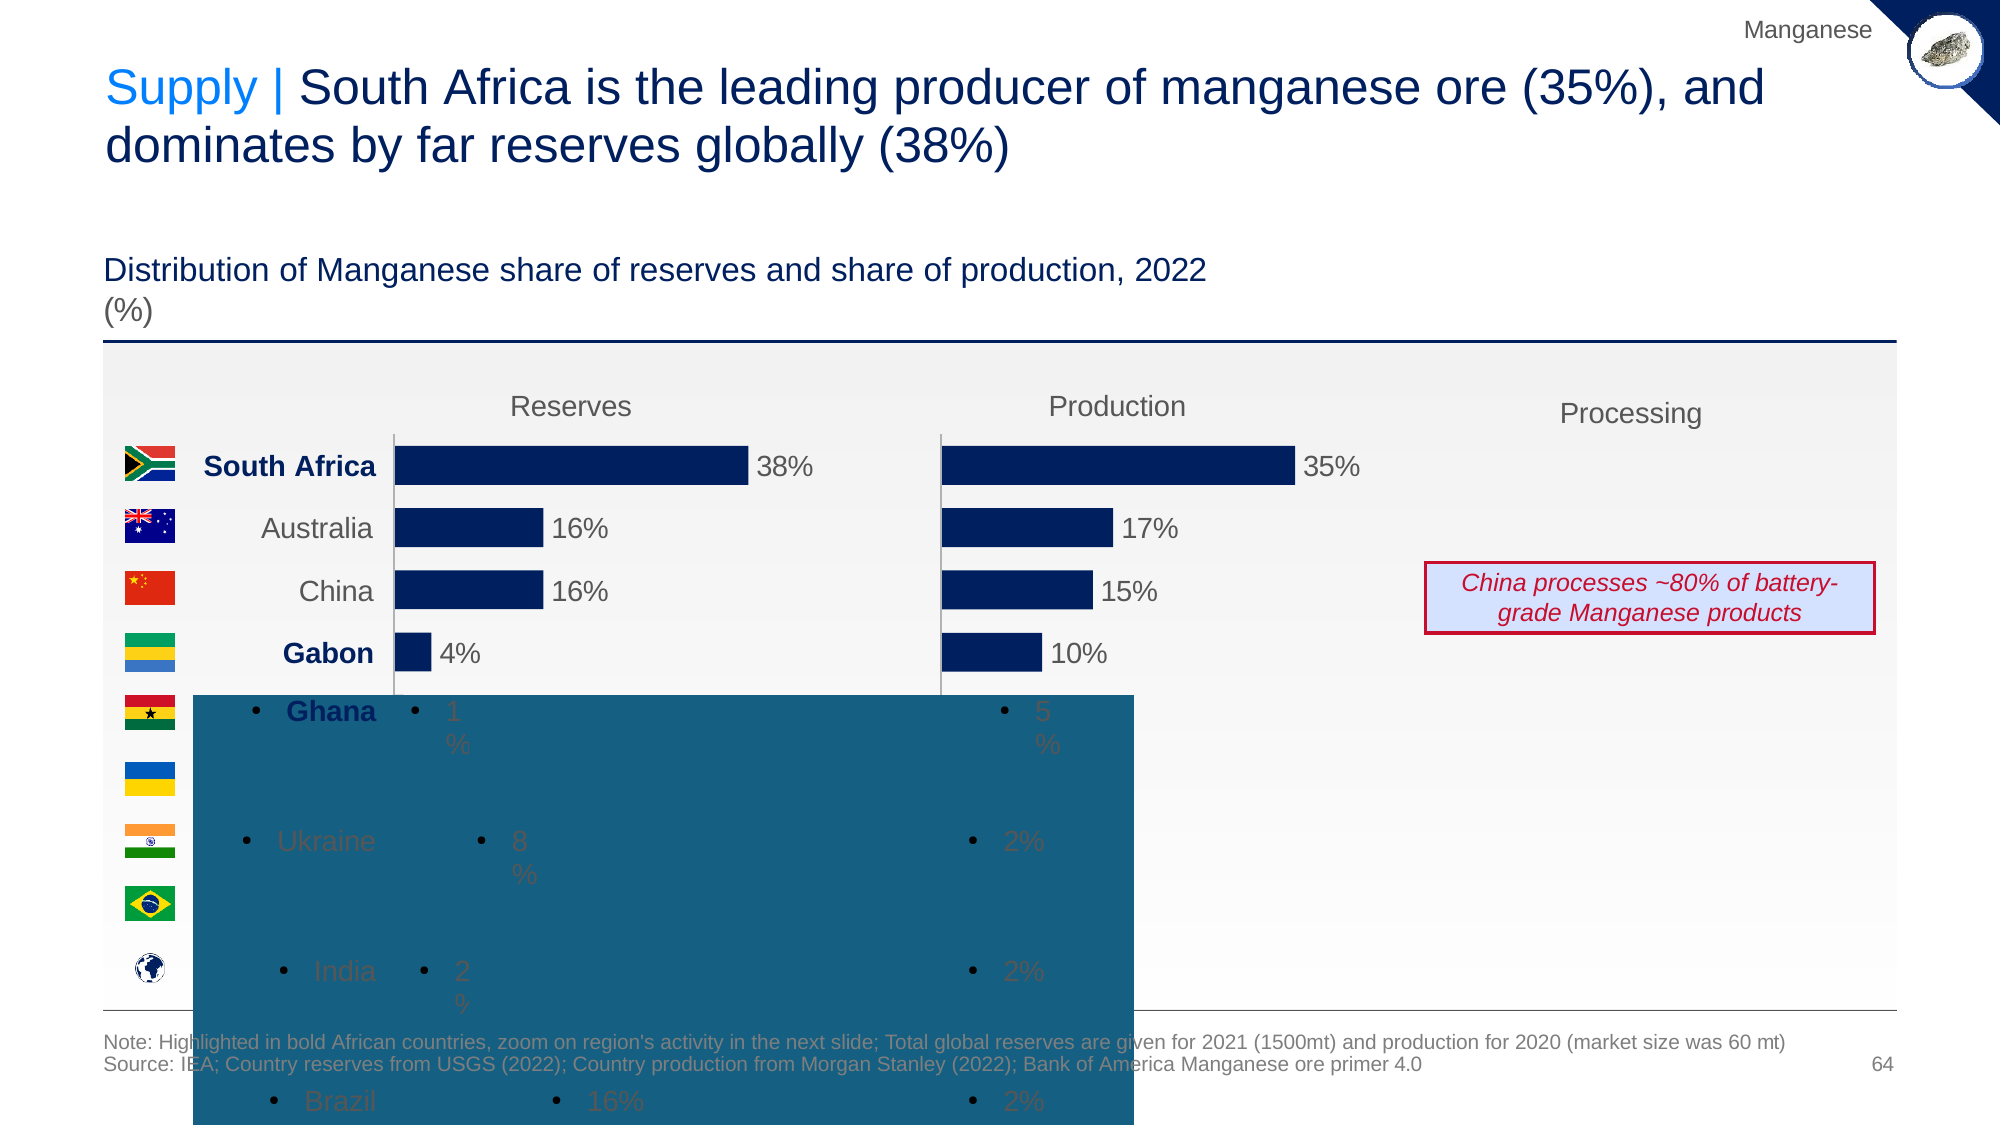

Manganese
# Supply | South Africa is the leading producer of manganese ore (35%), and
dominates by far reserves globally (38%)
Distribution of Manganese share of reserves and share of production, 2022 (%)
Reserves
Production
Processing
South Africa
38%
35%
Australia
16%
17%
China processes ~80% of battery- grade Manganese products
China
16%
15%
4%
10%
Gabon
| Ghana | 1% | | | | 5% | |
| --- | --- | --- | --- | --- | --- | --- |
| | | | | | | |
| Ukraine | | 8% | | | 2% | |
| | | | | | | |
| India | 2% | | | | 2% | |
| | | | | | | |
| Brazil | | | 16% | | 2% | |
| | | | | | | |
| Rest of World | 1% | | | | | 12% |
| | | | | | | |
Note: Highlighted in bold African countries, zoom on region's activity in the next slide; Total global reserves are given for 2021 (1500mt) and production for 2020 (market size was 60 mt) Source: IEA; Country reserves from USGS (2022); Country production from Morgan Stanley (2022); Bank of America Manganese ore primer 4.0
64